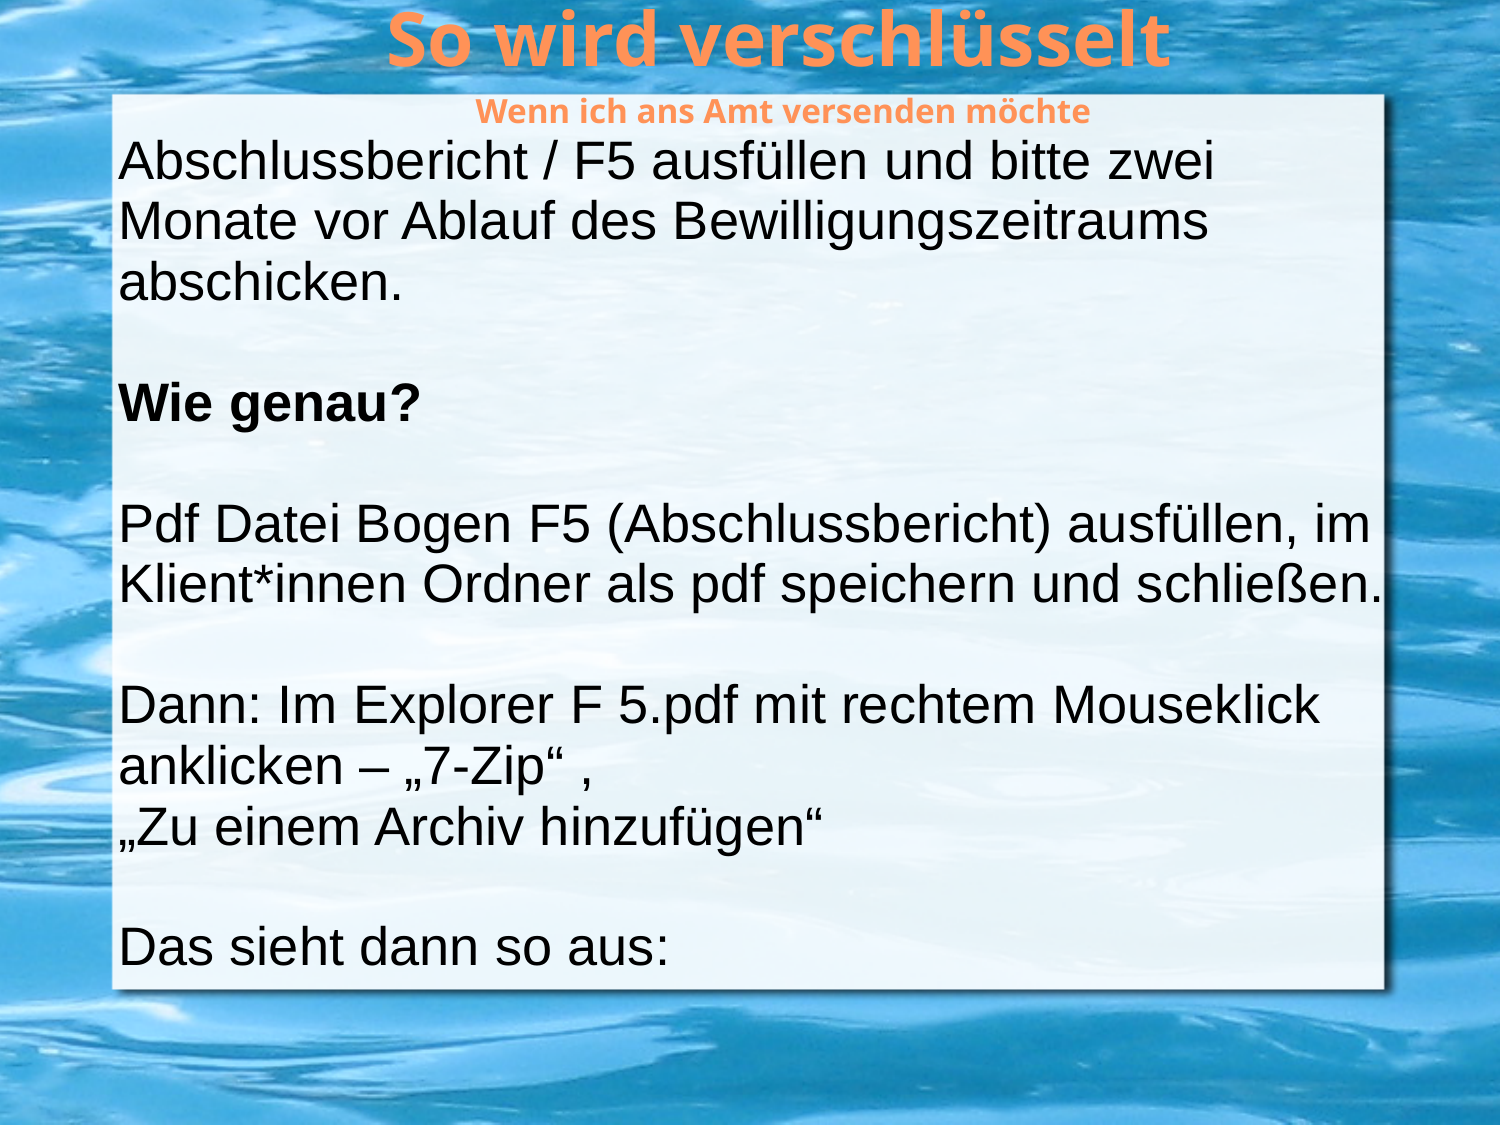

So wird verschlüsselt
 Wenn ich ans Amt versenden möchte
# Abschlussbericht / F5 ausfüllen und bitte zwei Monate vor Ablauf des Bewilligungszeitraums abschicken. Wie genau? Pdf Datei Bogen F5 (Abschlussbericht) ausfüllen, im Klient*innen Ordner als pdf speichern und schließen. Dann: Im Explorer F 5.pdf mit rechtem Mouseklick anklicken – „7-Zip“ , „Zu einem Archiv hinzufügen“ Das sieht dann so aus: